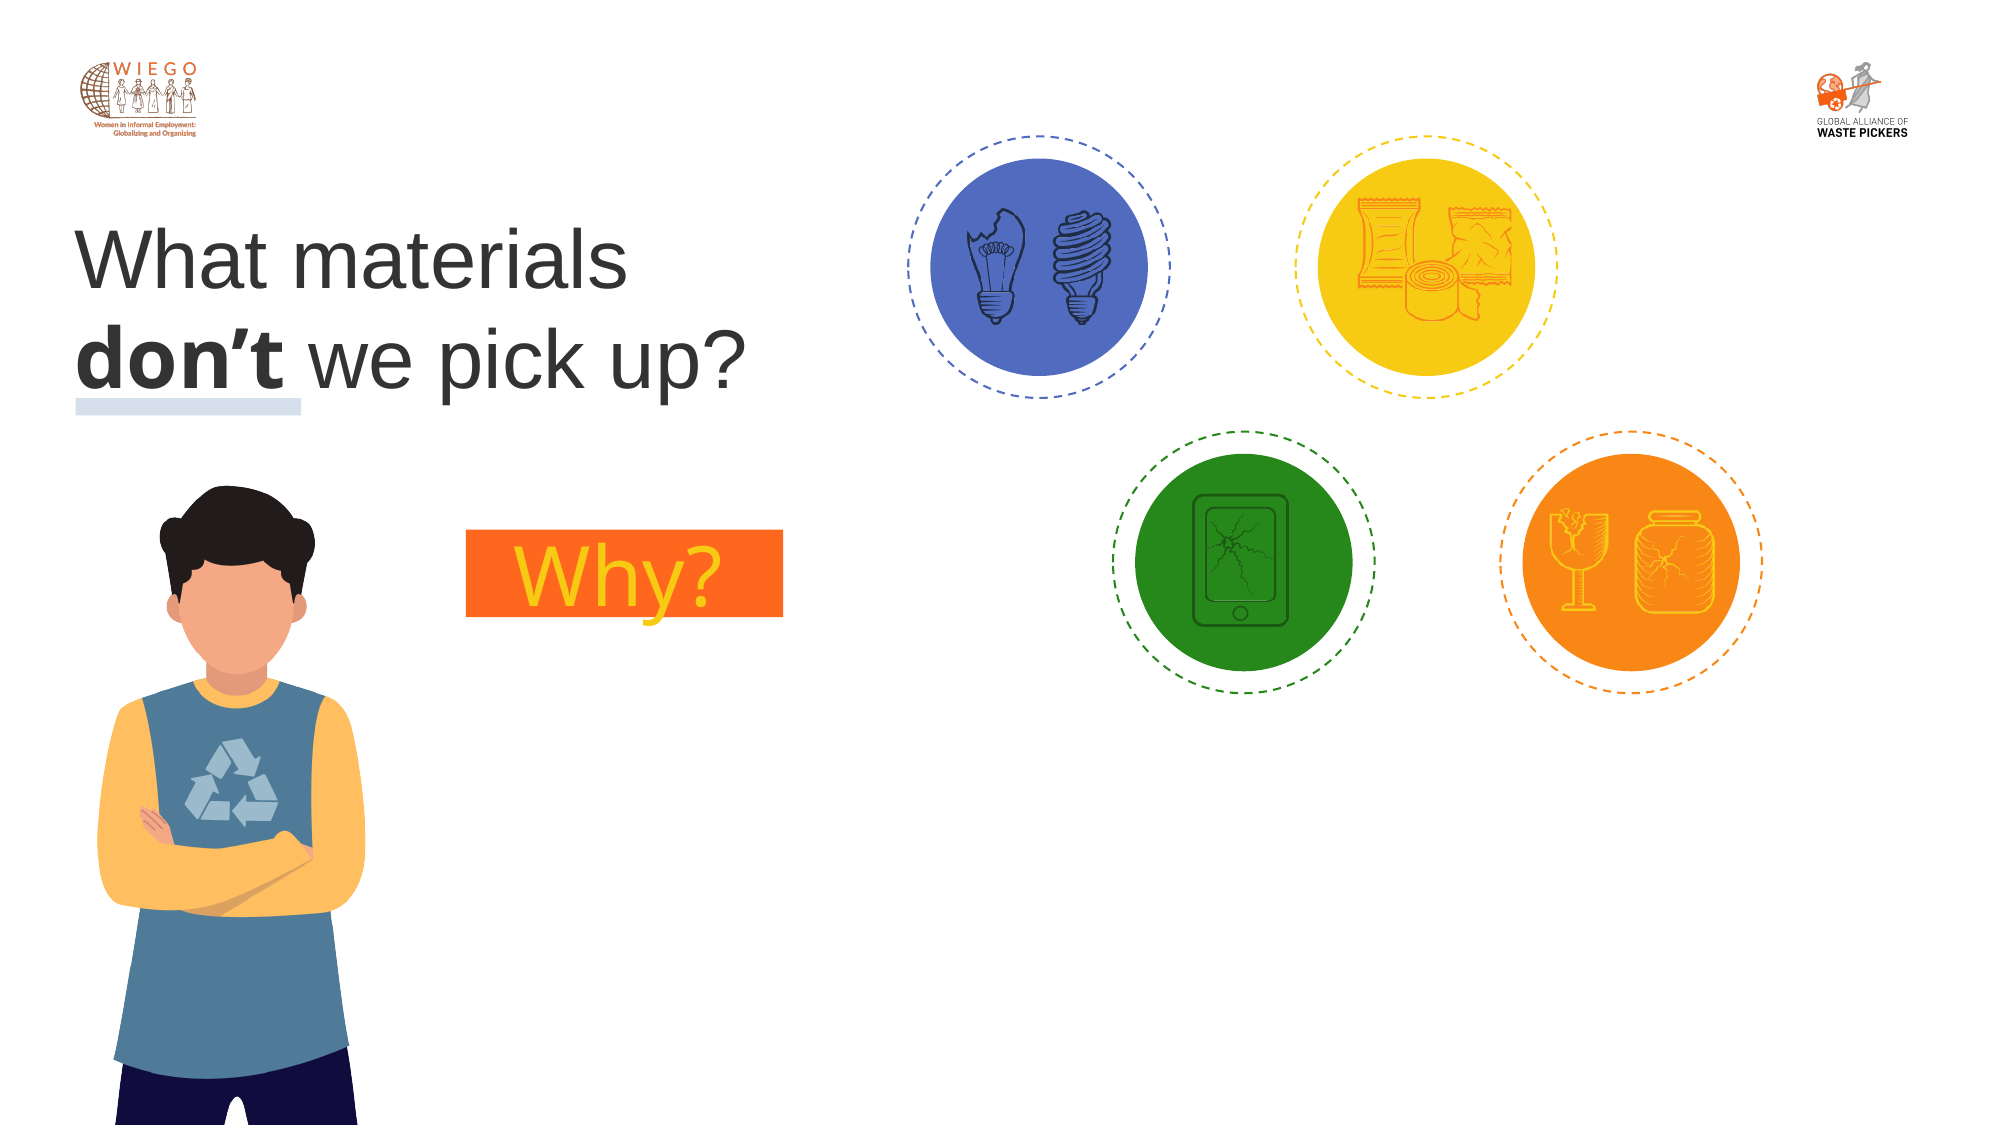

What materials
don’t we pick up?
Why?